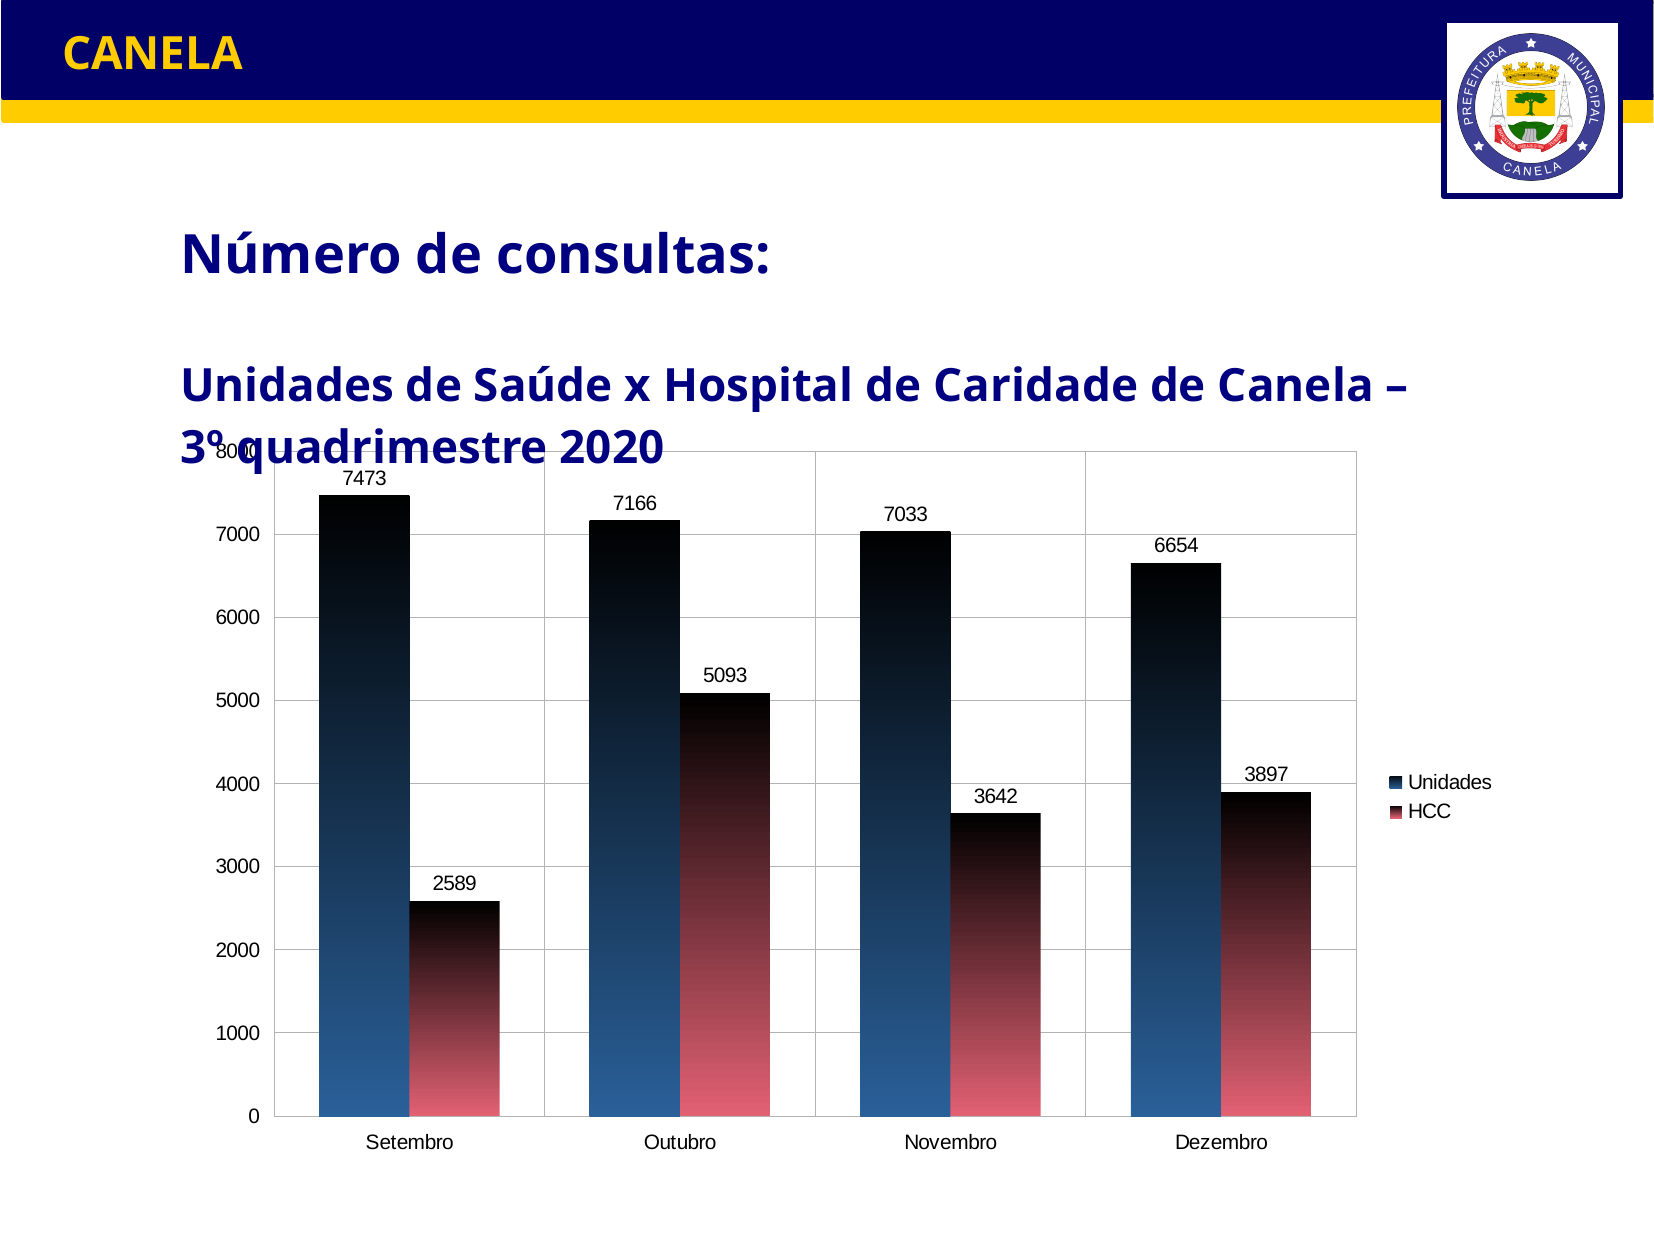

CANELA
CANELA
Número de consultas:
Unidades de Saúde x Hospital de Caridade de Canela – 3º quadrimestre 2020
### Chart
| Category | Unidades | HCC |
|---|---|---|
| Setembro | 7473.0 | 2589.0 |
| Outubro | 7166.0 | 5093.0 |
| Novembro | 7033.0 | 3642.0 |
| Dezembro | 6654.0 | 3897.0 |